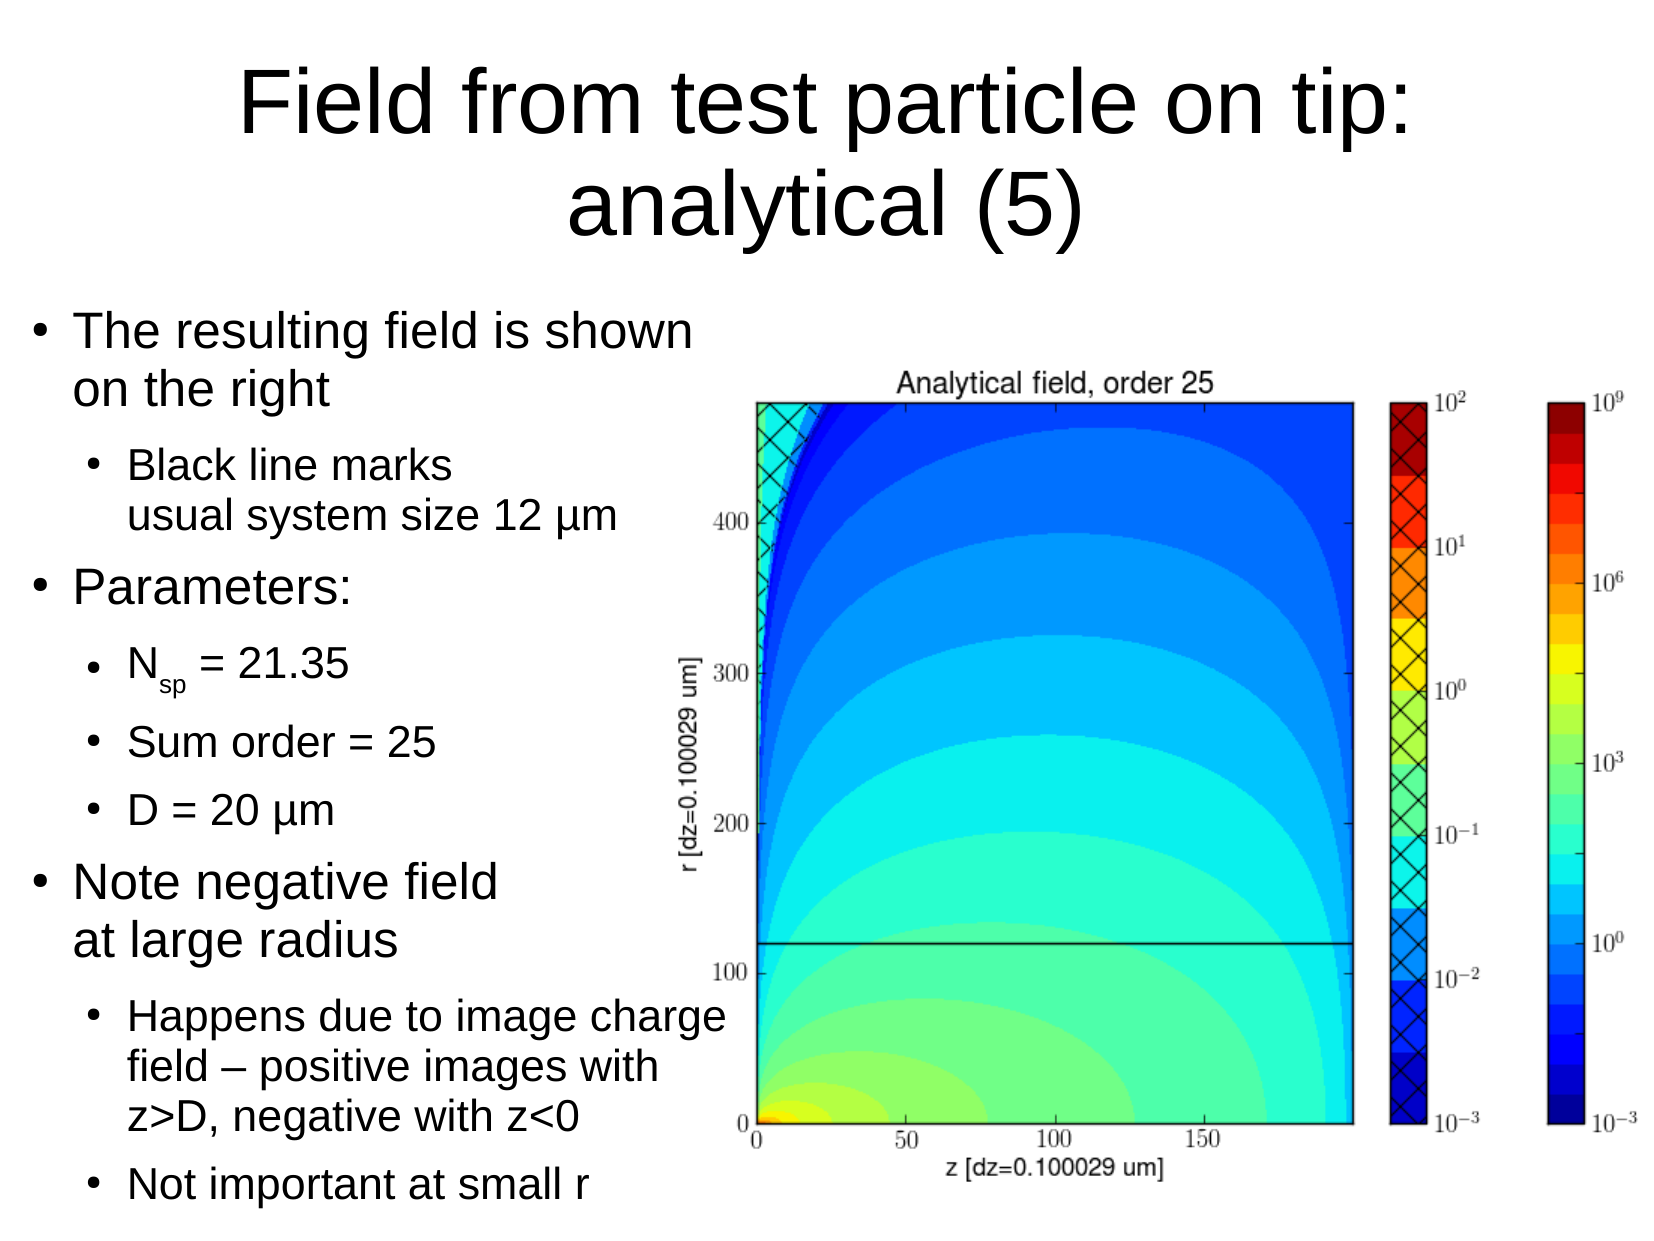

Field from test particle on tip: analytical (5)
# The resulting field is shown on the right
Black line marks
usual system size 12 µm
Parameters:
Nsp = 21.35
Sum order = 25
D = 20 µm
Note negative field
at large radius
Happens due to image charge field – positive images with z>D, negative with z<0
Not important at small r